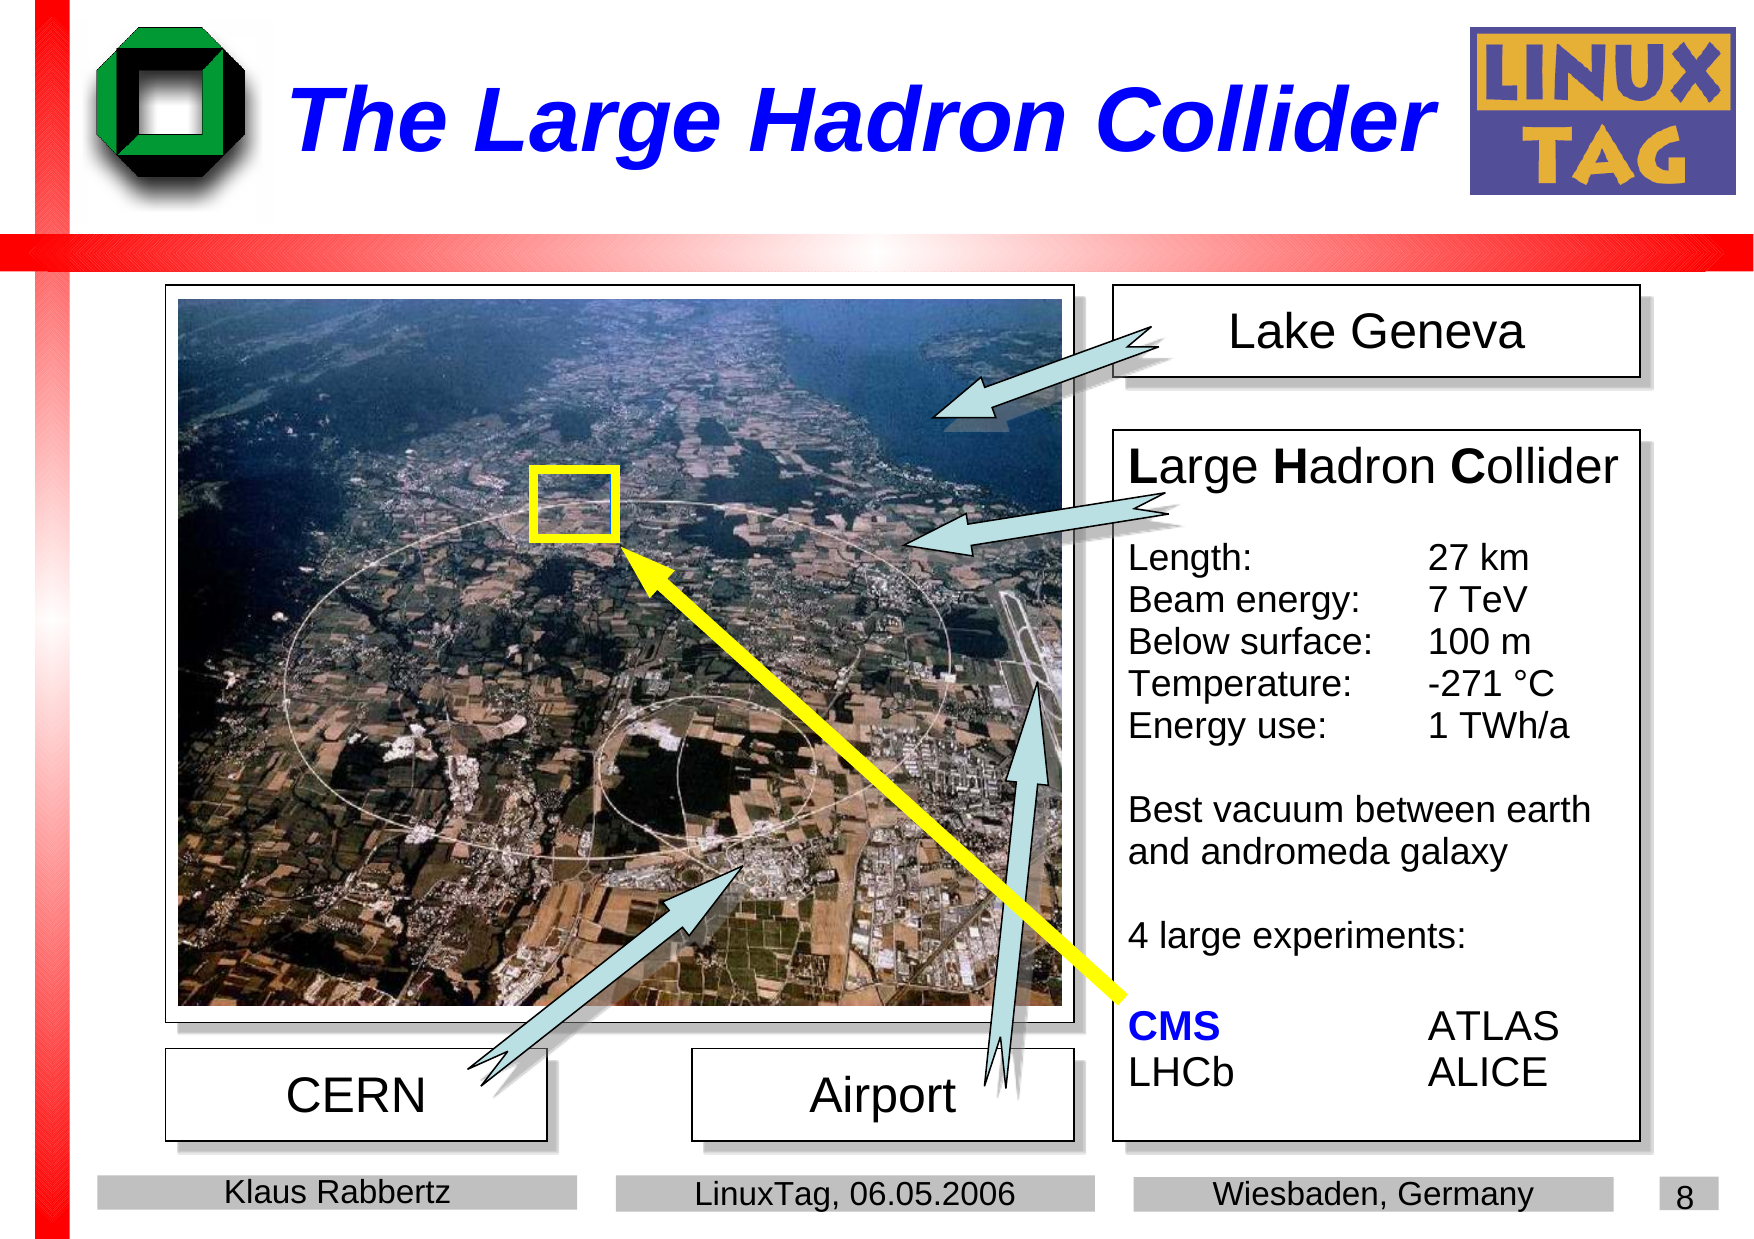

# The Large Hadron Collider
Lake Geneva
Large Hadron Collider
Length:		27 km
Beam energy: 	7 TeV
Below surface:	100 m
Temperature:	-271 °C
Energy use: 	1 TWh/a
Best vacuum between earth
and andromeda galaxy
4 large experiments:
CMS		ATLAS
LHCb		ALICE
CERN
Airport